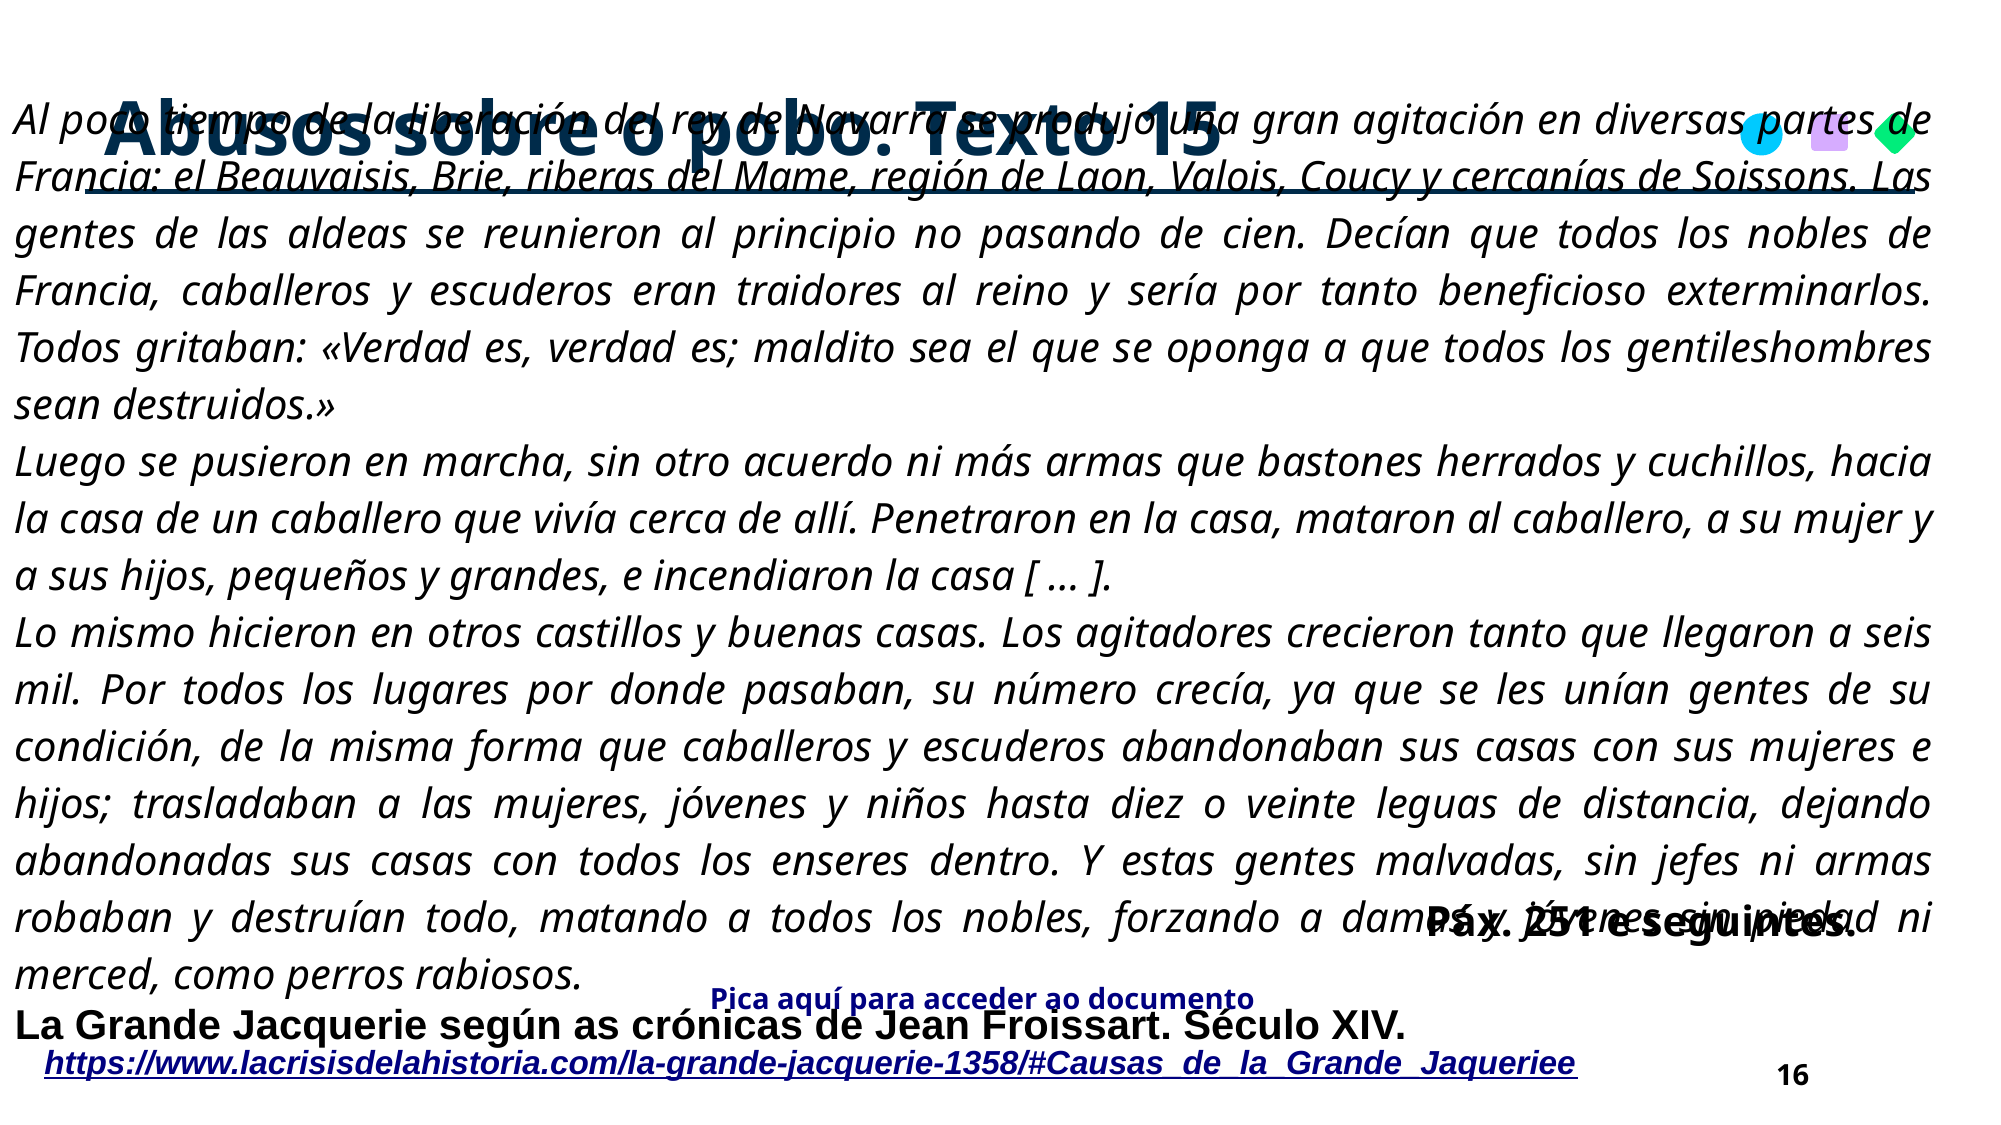

# Abusos sobre o pobo. Texto 15
Al poco tiempo de la liberación del rey de Navarra se produjo una gran agitación en diversas partes de Francia: el Beauvaisis, Brie, riberas del Mame, región de Laon, Valois, Coucy y cercanías de Soissons. Las gentes de las aldeas se reunieron al principio no pasando de cien. Decían que todos los nobles de Francia, caballeros y escuderos eran traidores al reino y sería por tanto beneficioso exterminarlos. Todos gritaban: «Verdad es, verdad es; maldito sea el que se oponga a que todos los gentileshombres sean destruidos.»
Luego se pusieron en marcha, sin otro acuerdo ni más armas que bastones herrados y cuchillos, hacia la casa de un caballero que vivía cerca de allí. Penetraron en la casa, mataron al caballero, a su mujer y a sus hijos, pequeños y grandes, e incendiaron la casa [ … ].
Lo mismo hicieron en otros castillos y buenas casas. Los agitadores crecieron tanto que llegaron a seis mil. Por todos los lugares por donde pasaban, su número crecía, ya que se les unían gentes de su condición, de la misma forma que caballeros y escuderos abandonaban sus casas con sus mujeres e hijos; trasladaban a las mujeres, jóvenes y niños hasta diez o veinte leguas de distancia, dejando abandonadas sus casas con todos los enseres dentro. Y estas gentes malvadas, sin jefes ni armas robaban y destruían todo, matando a todos los nobles, forzando a damas y jóvenes sin piedad ni merced, como perros rabiosos.
La Grande Jacquerie según as crónicas de Jean Froissart. Século XIV.
Páx. 251 e seguintes.
Pica aquí para acceder ao documento
https://www.lacrisisdelahistoria.com/la-grande-jacquerie-1358/#Causas_de_la_Grande_Jaqueriee